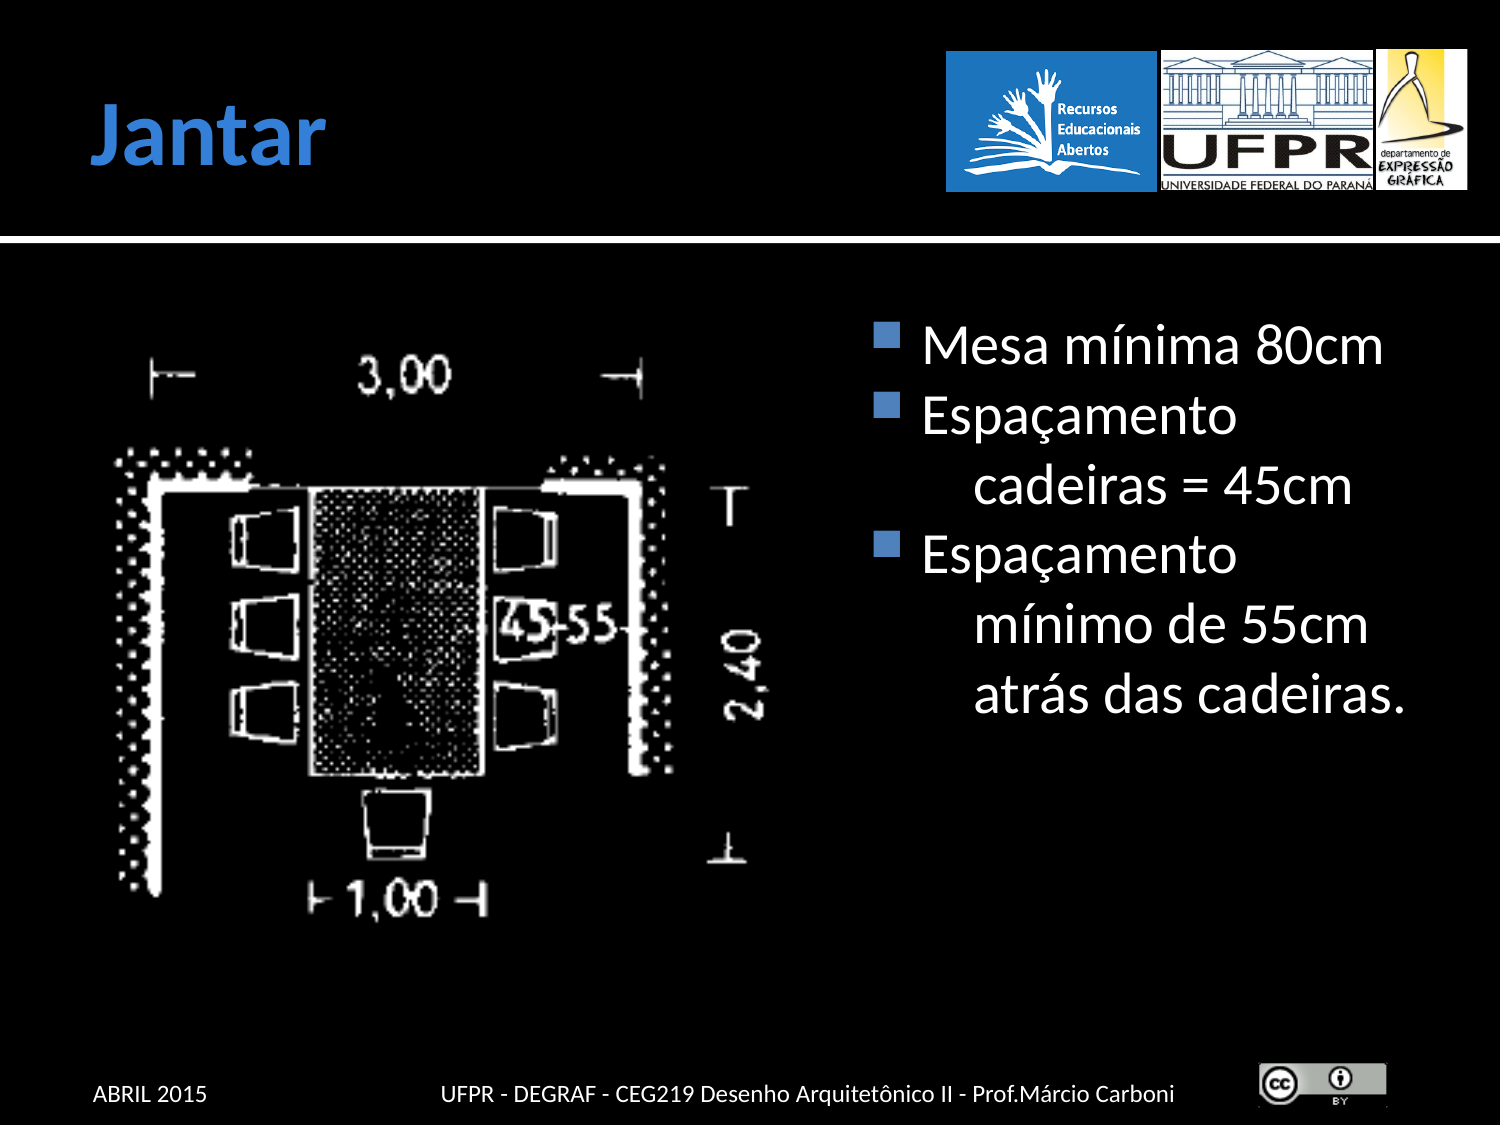

# Jantar
Mesa mínima 80cm
Espaçamento cadeiras = 45cm
Espaçamento mínimo de 55cm atrás das cadeiras.
ABRIL 2015
UFPR - DEGRAF - CEG219 Desenho Arquitetônico II - Prof.Márcio Carboni